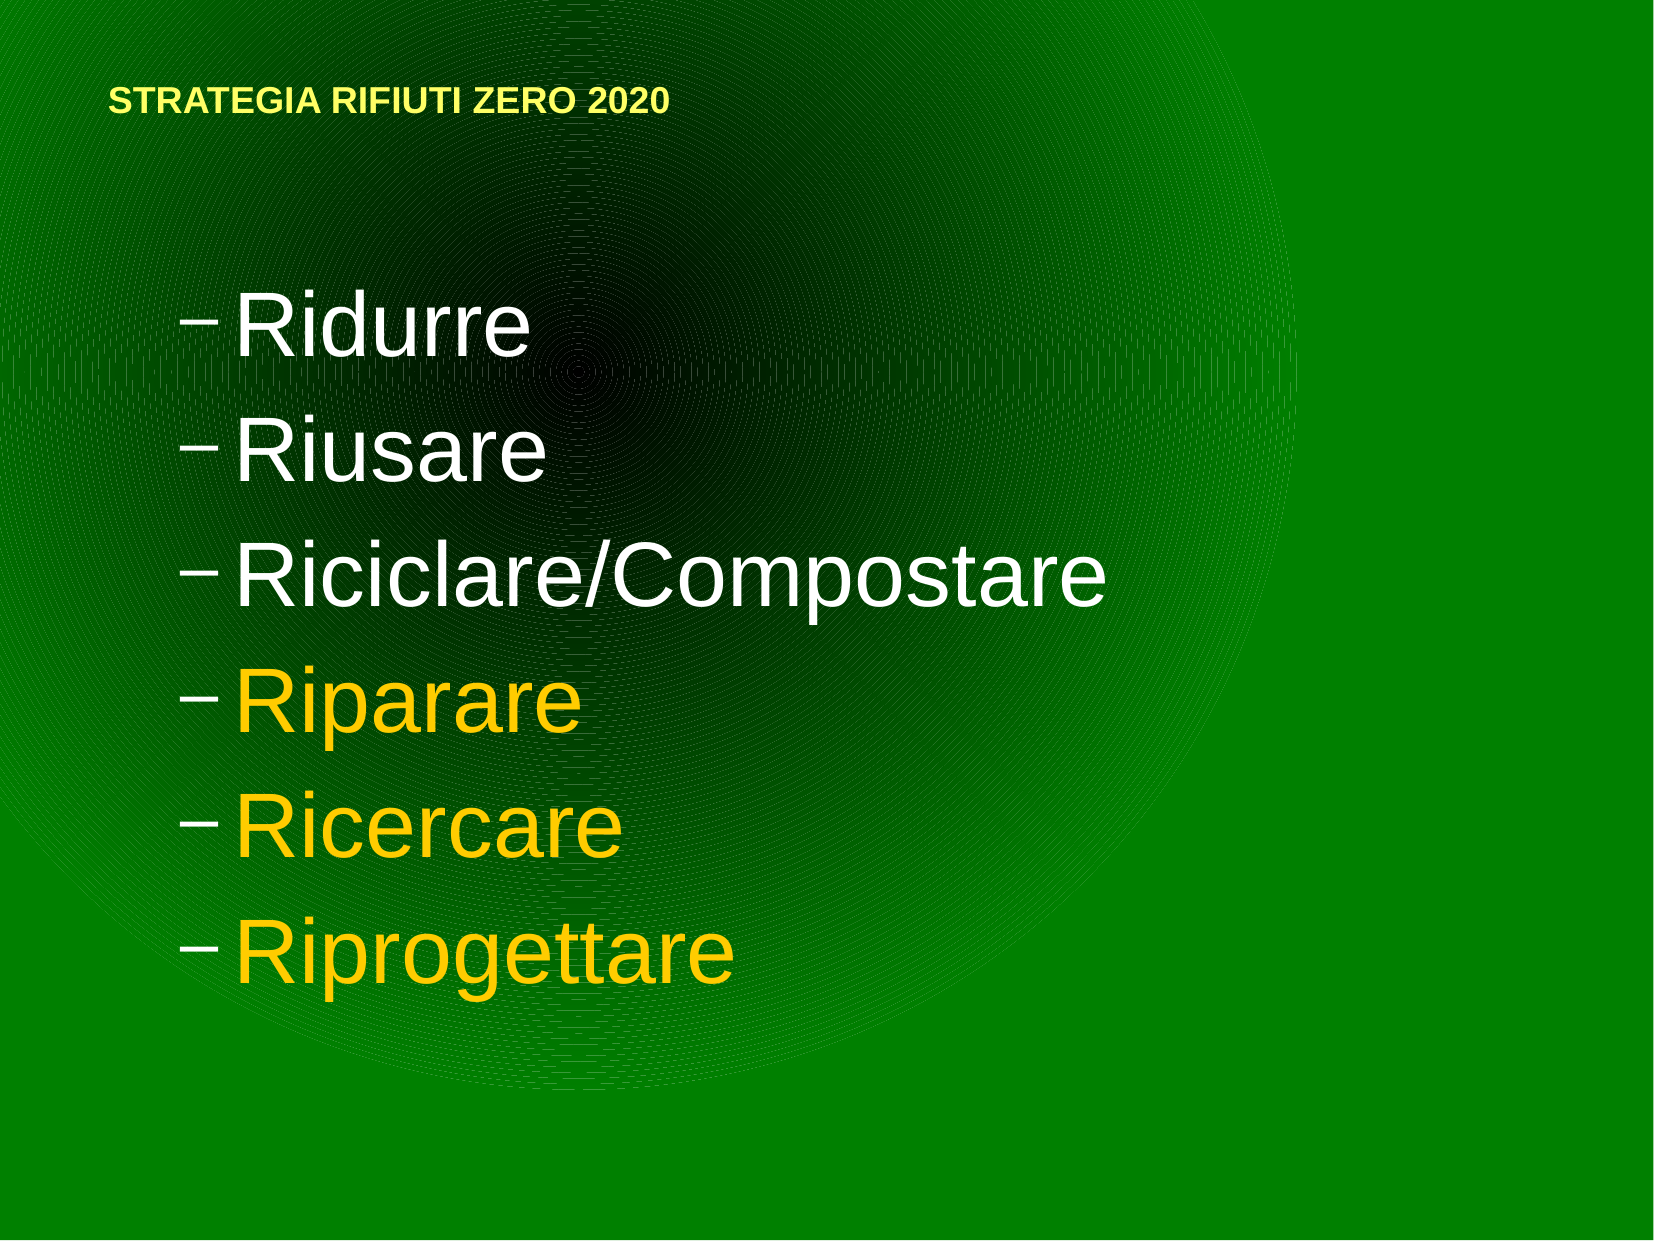

STRATEGIA RIFIUTI ZERO 2020
Ridurre
Riusare
Riciclare/Compostare
Riparare
Ricercare
Riprogettare